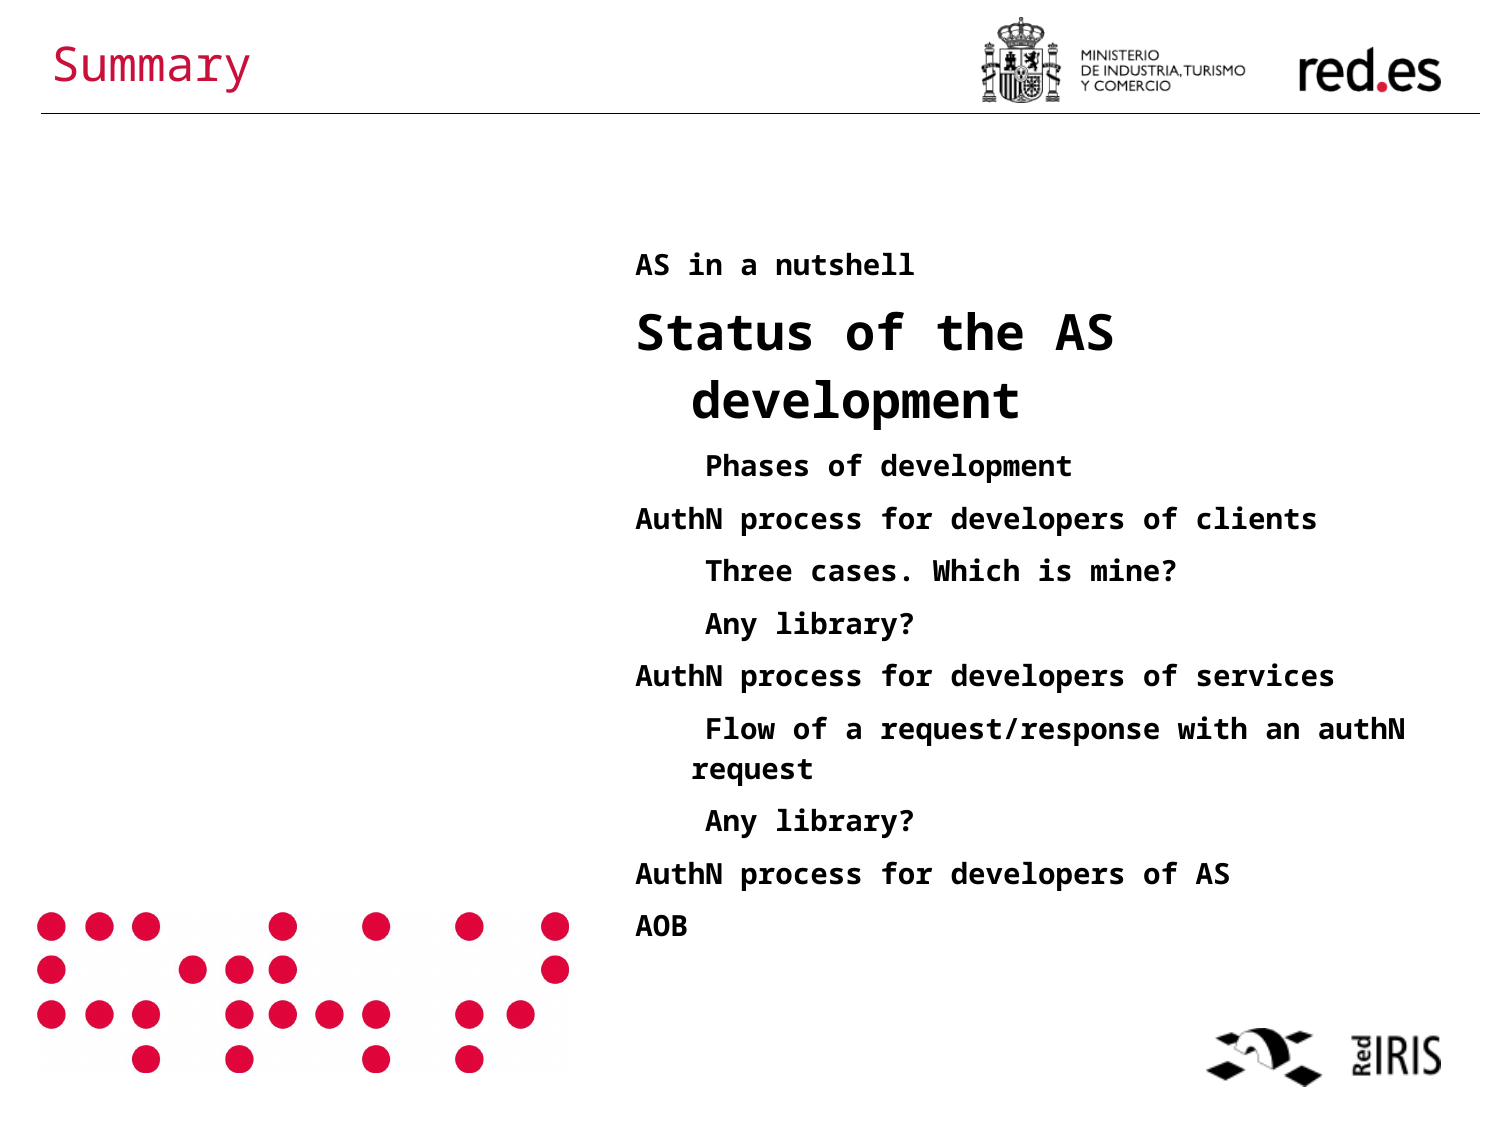

Summary
AS in a nutshell
Status of the AS development
 Phases of development
AuthN process for developers of clients
 Three cases. Which is mine?
 Any library?
AuthN process for developers of services
 Flow of a request/response with an authN request
 Any library?
AuthN process for developers of AS
AOB